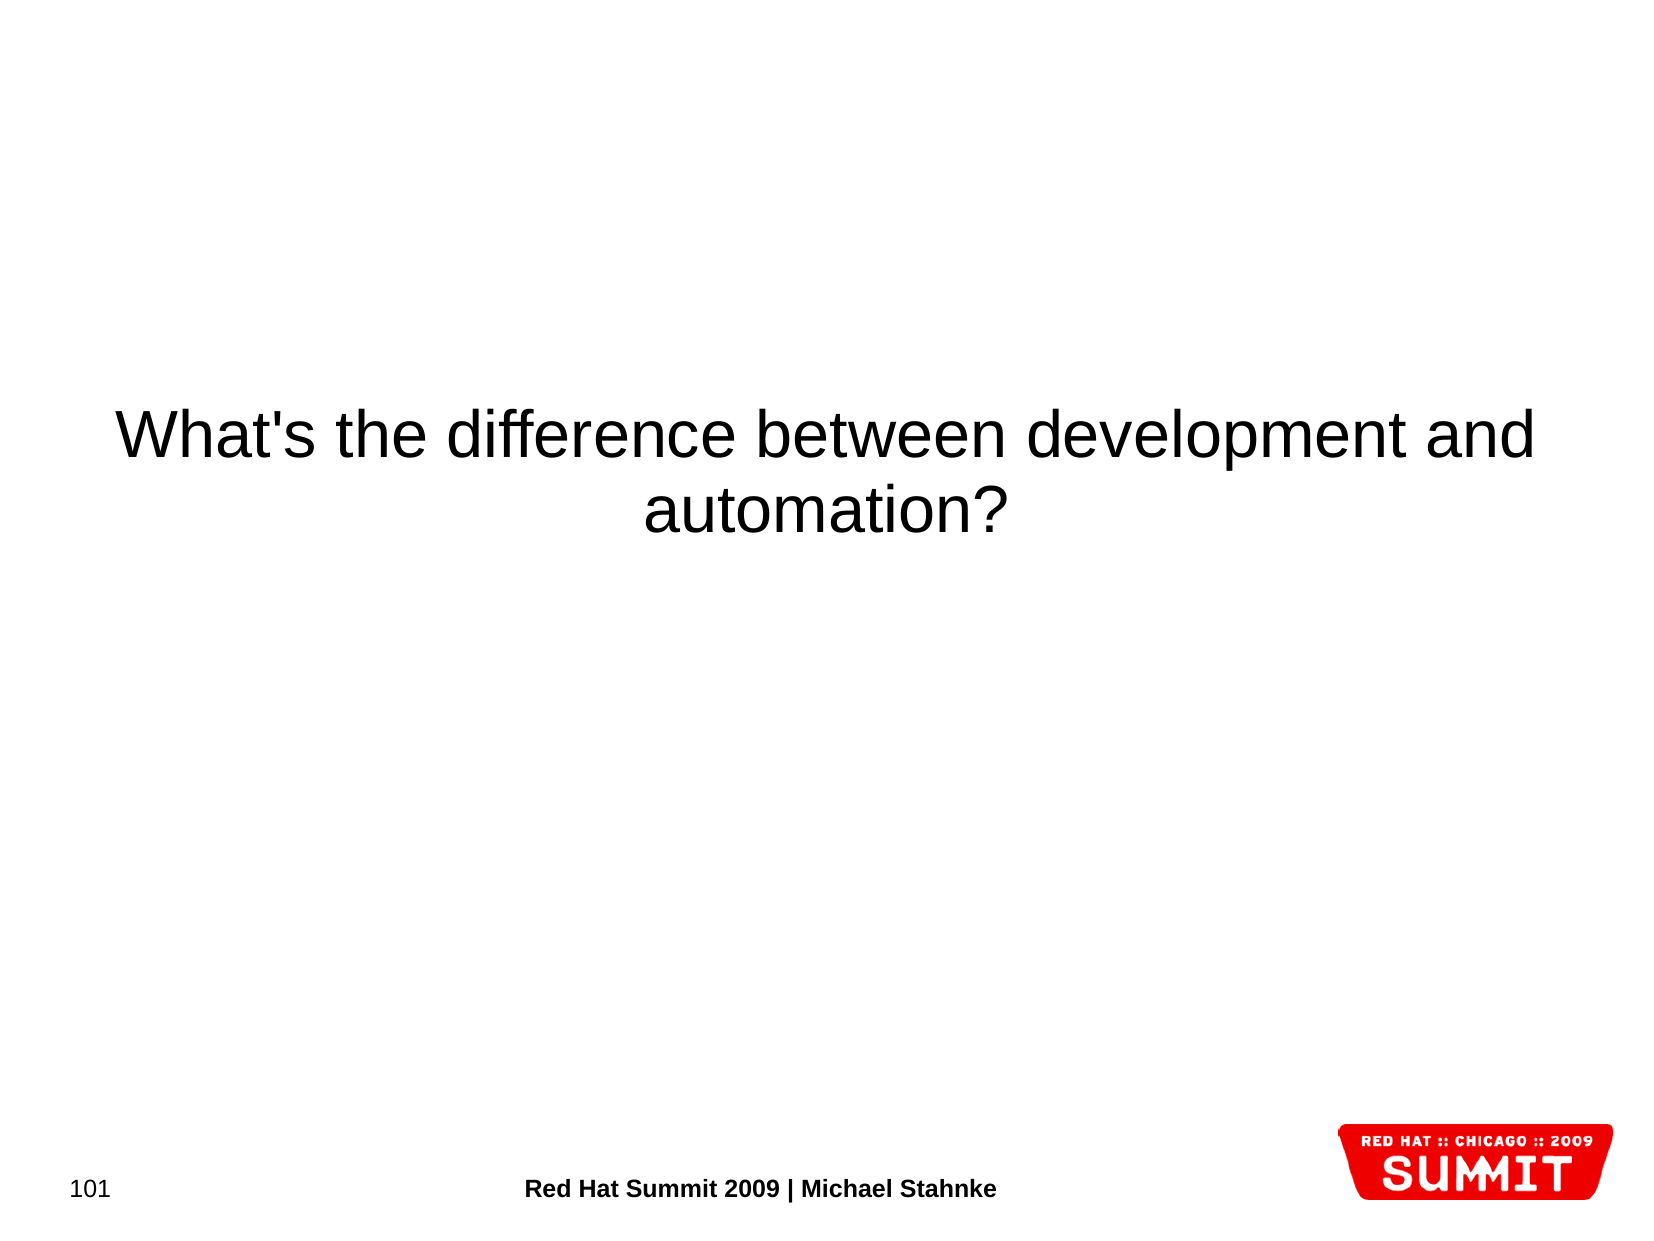

# What's the difference between development and automation?